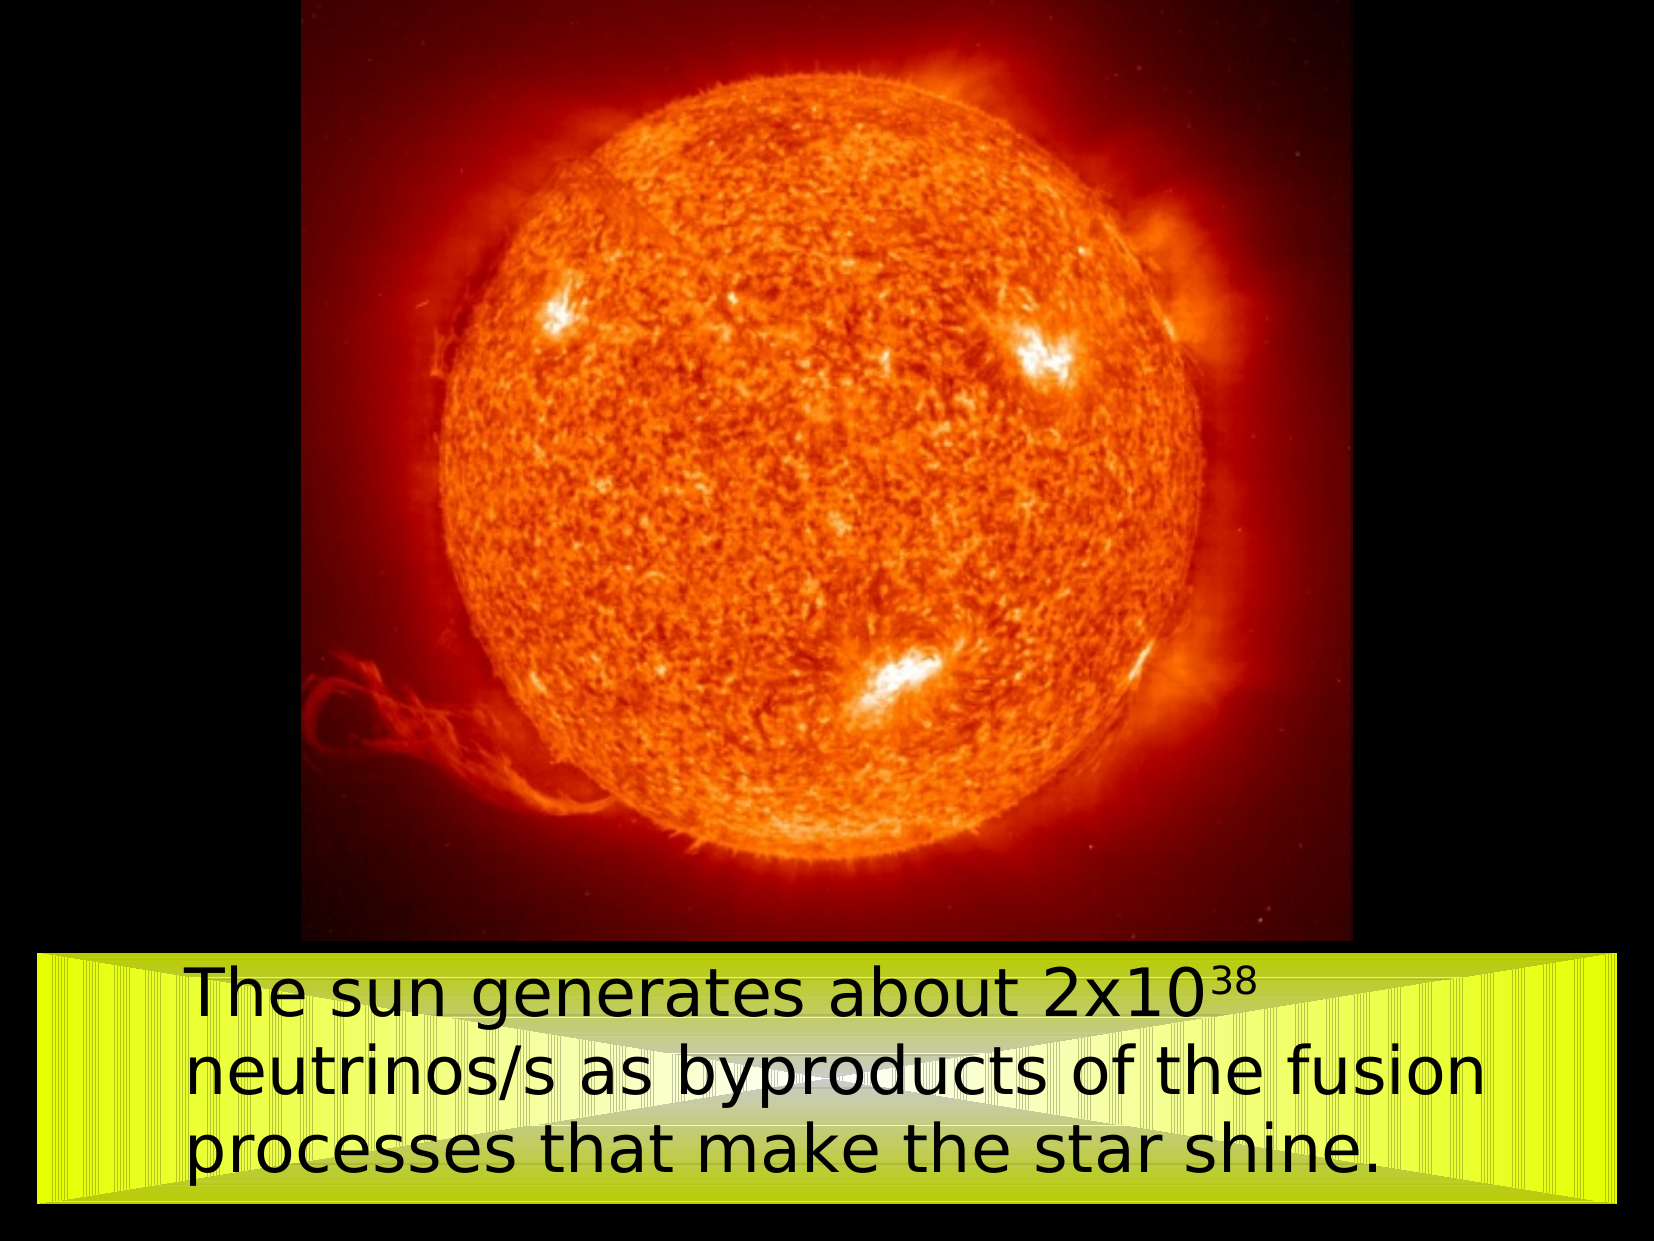

The sun generates about 2x1038
neutrinos/s as byproducts of the fusion
processes that make the star shine.